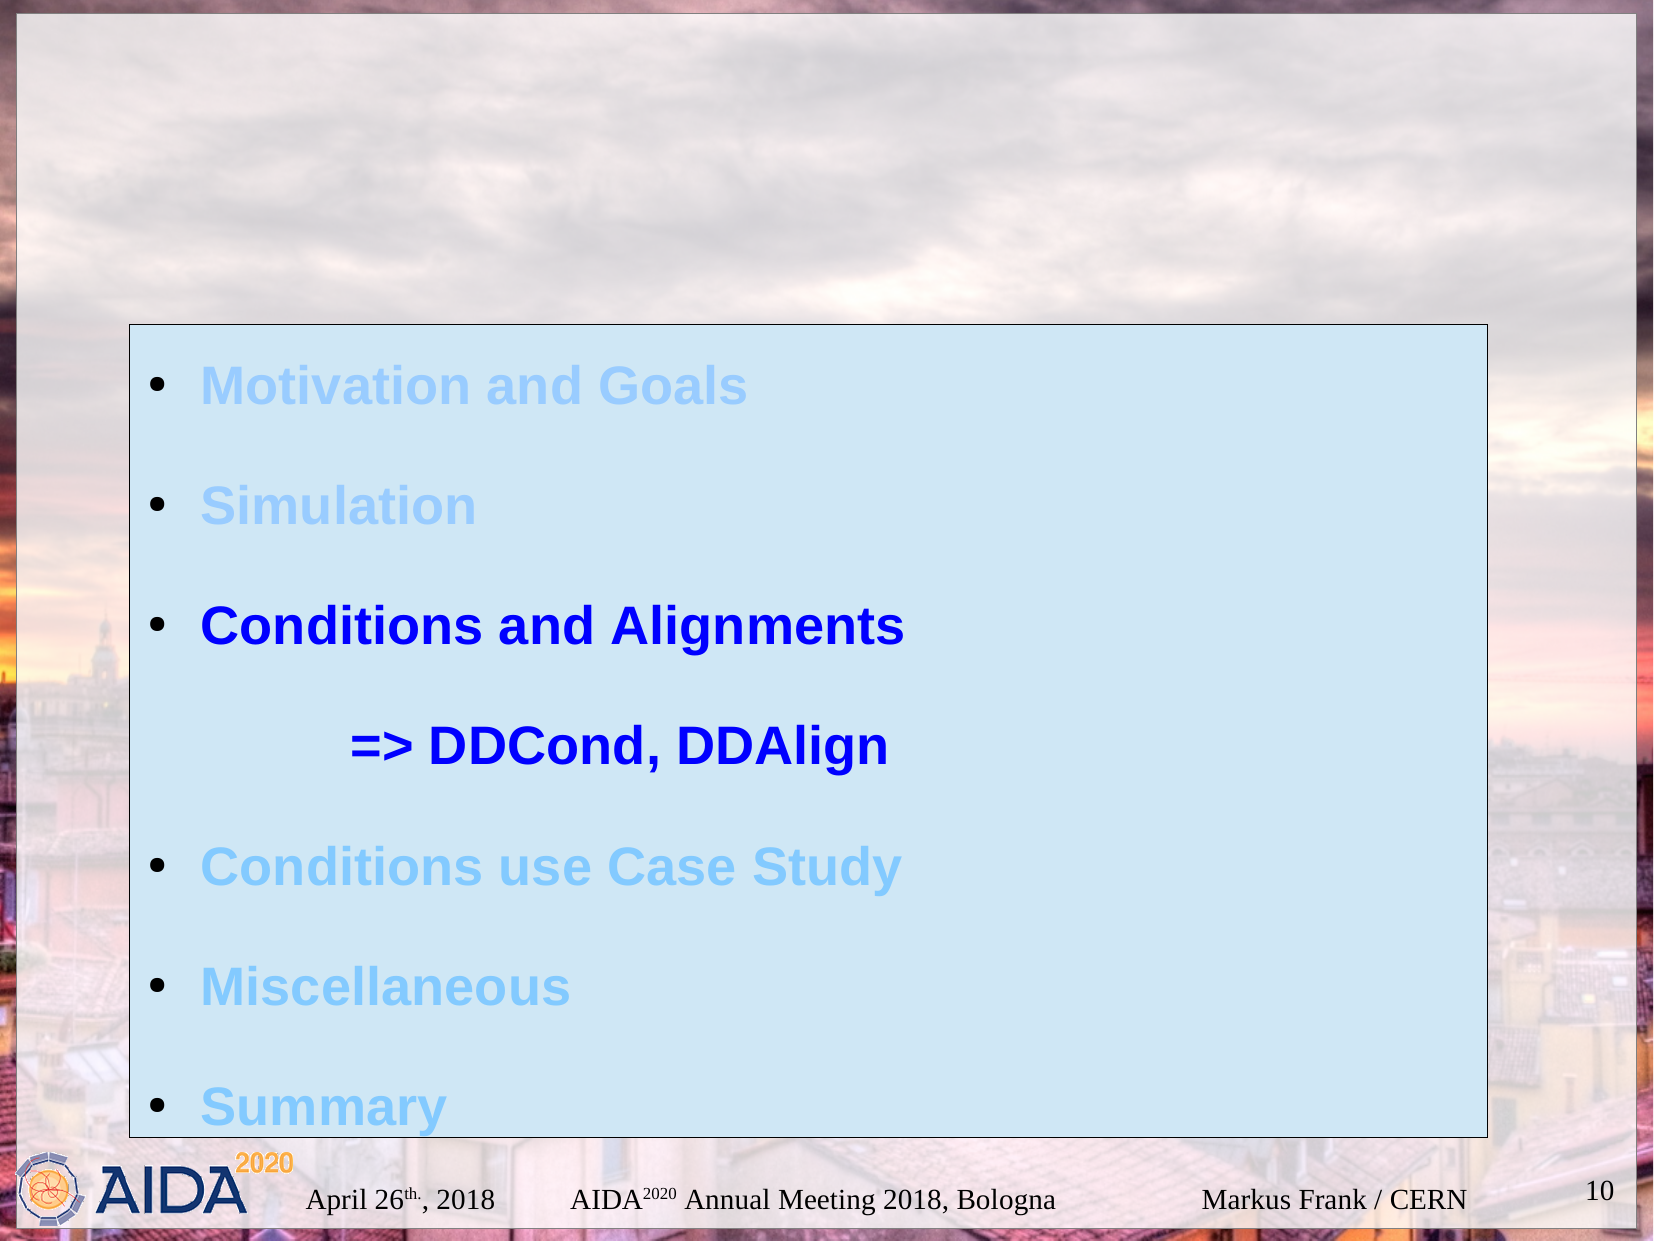

# Motivation and Goals
Simulation
Conditions and Alignments
 		=> DDCond, DDAlign
Conditions use Case Study
Miscellaneous
Summary
10
April 14th, 2013
Annual AIDA Meeting 2013 Frascati/Italy Markus Frank / CERN